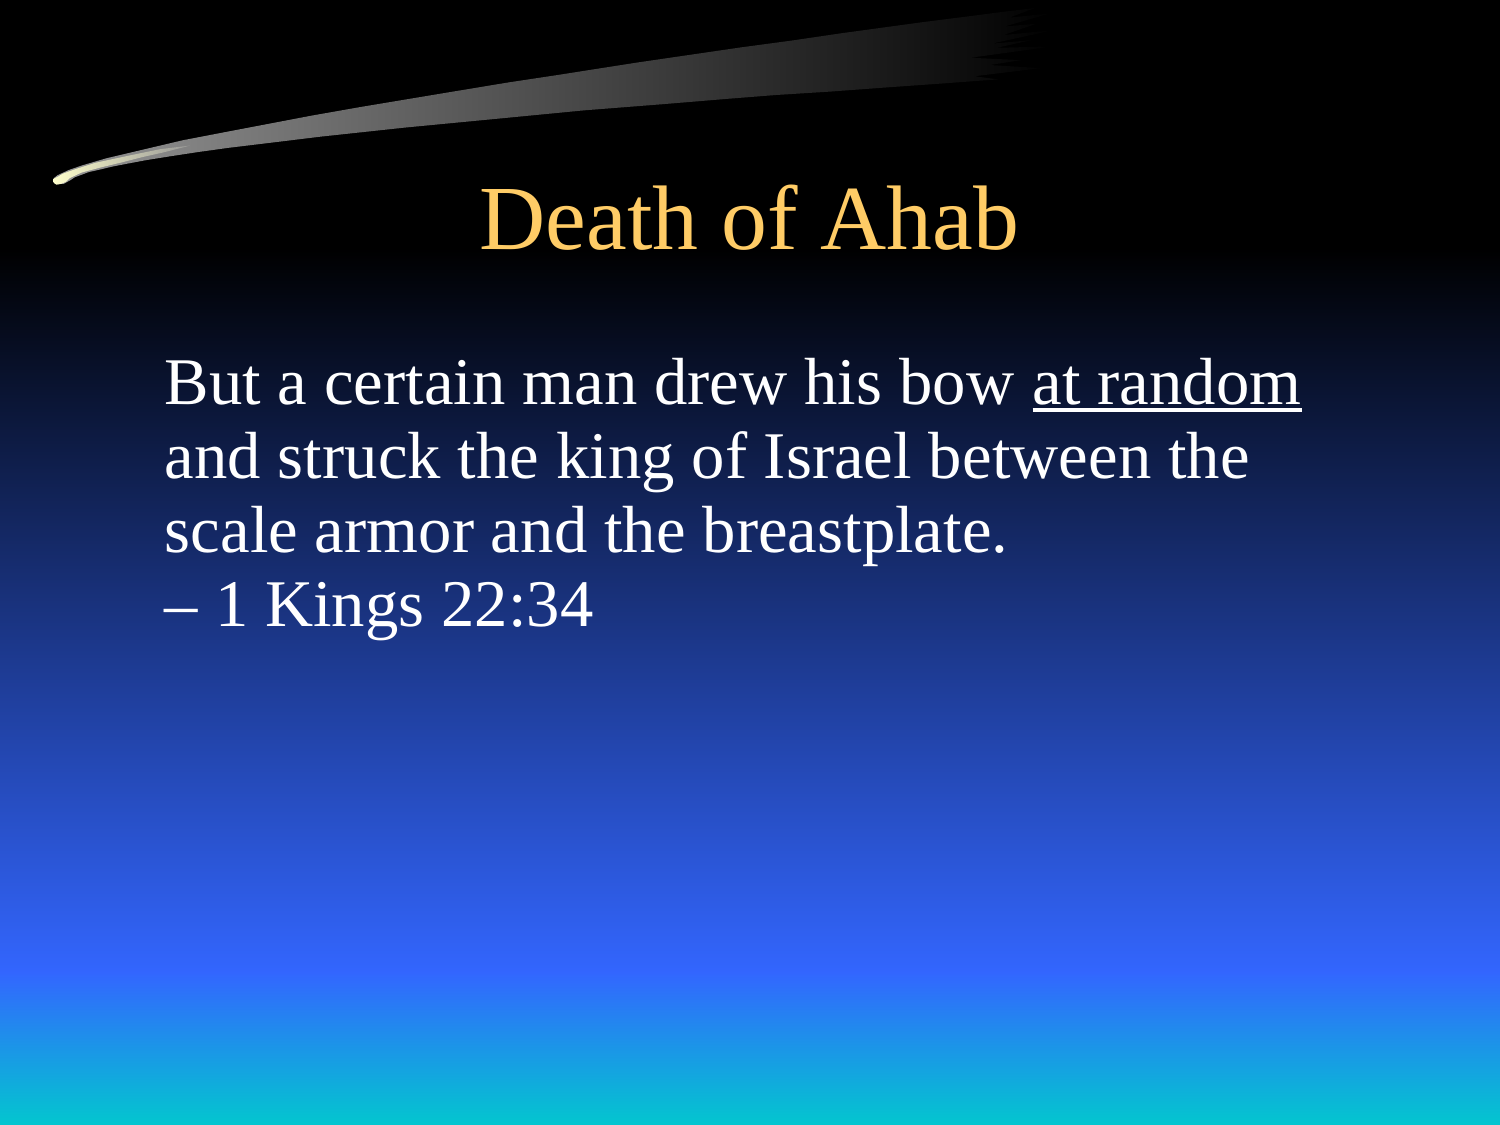

# Death of Ahab
But a certain man drew his bow at random and struck the king of Israel between the scale armor and the breastplate.
– 1 Kings 22:34